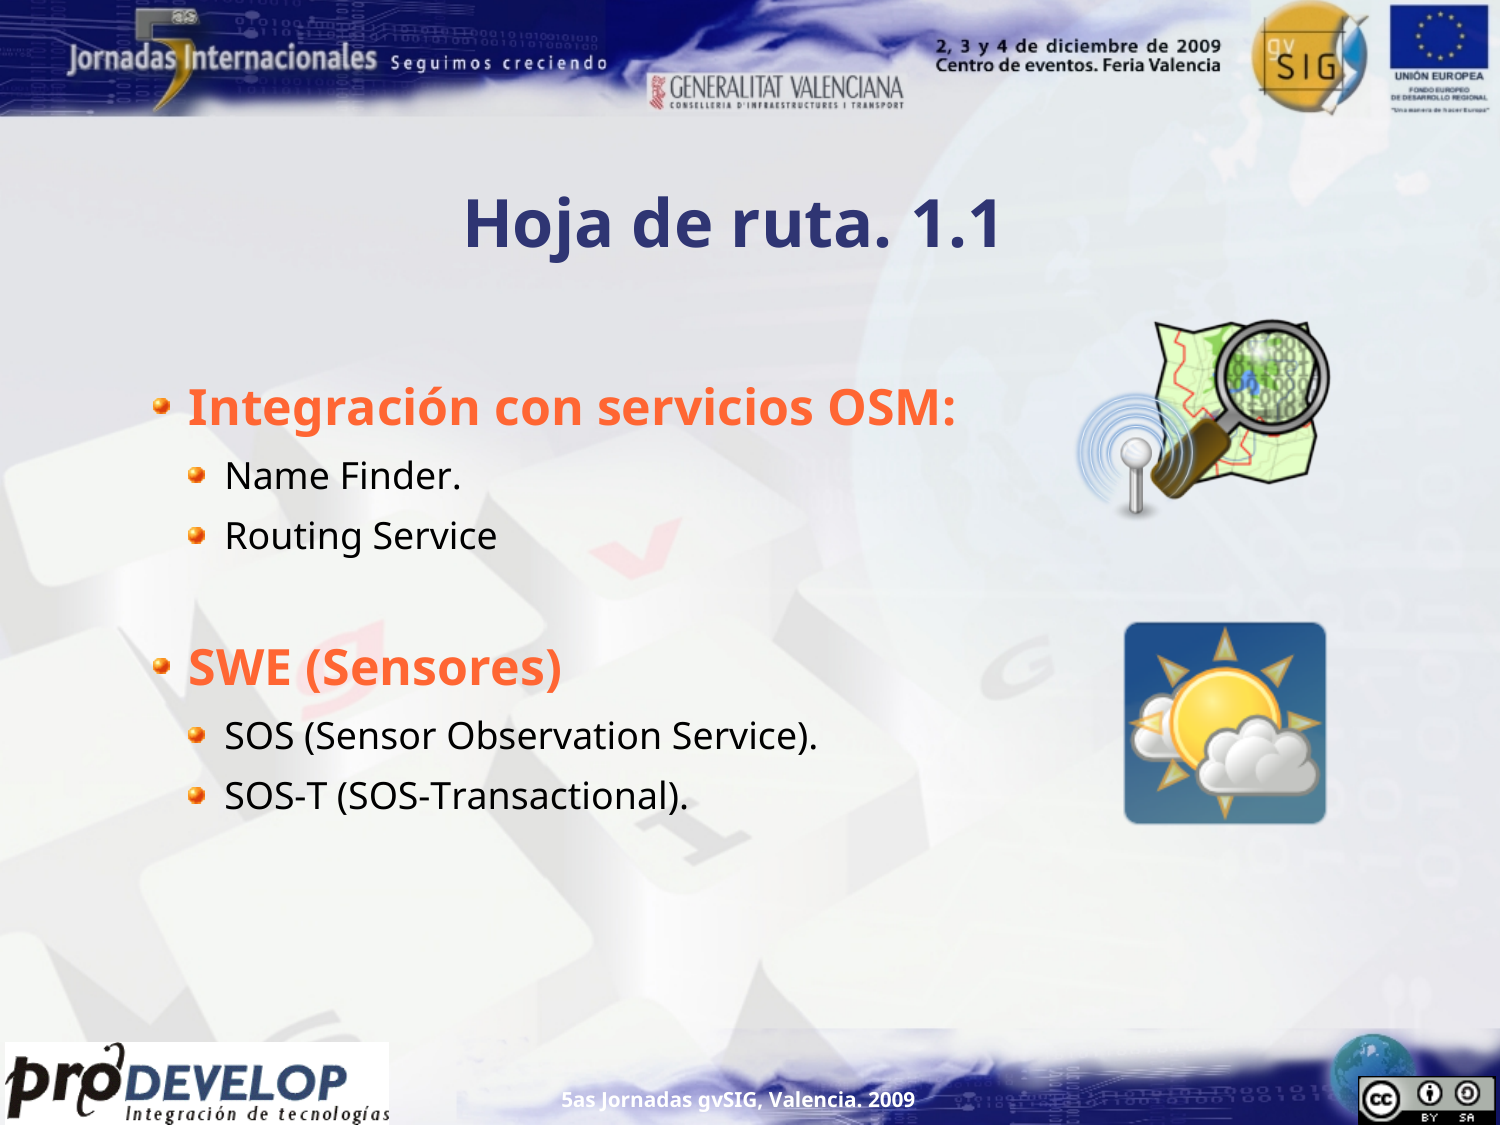

# Hoja de ruta. 1.1
Integración con servicios OSM:
Name Finder.
Routing Service
SWE (Sensores)
SOS (Sensor Observation Service).
SOS-T (SOS-Transactional).
25/10/2006
31
Plan Difusión Interna gvSIG v. 2.0